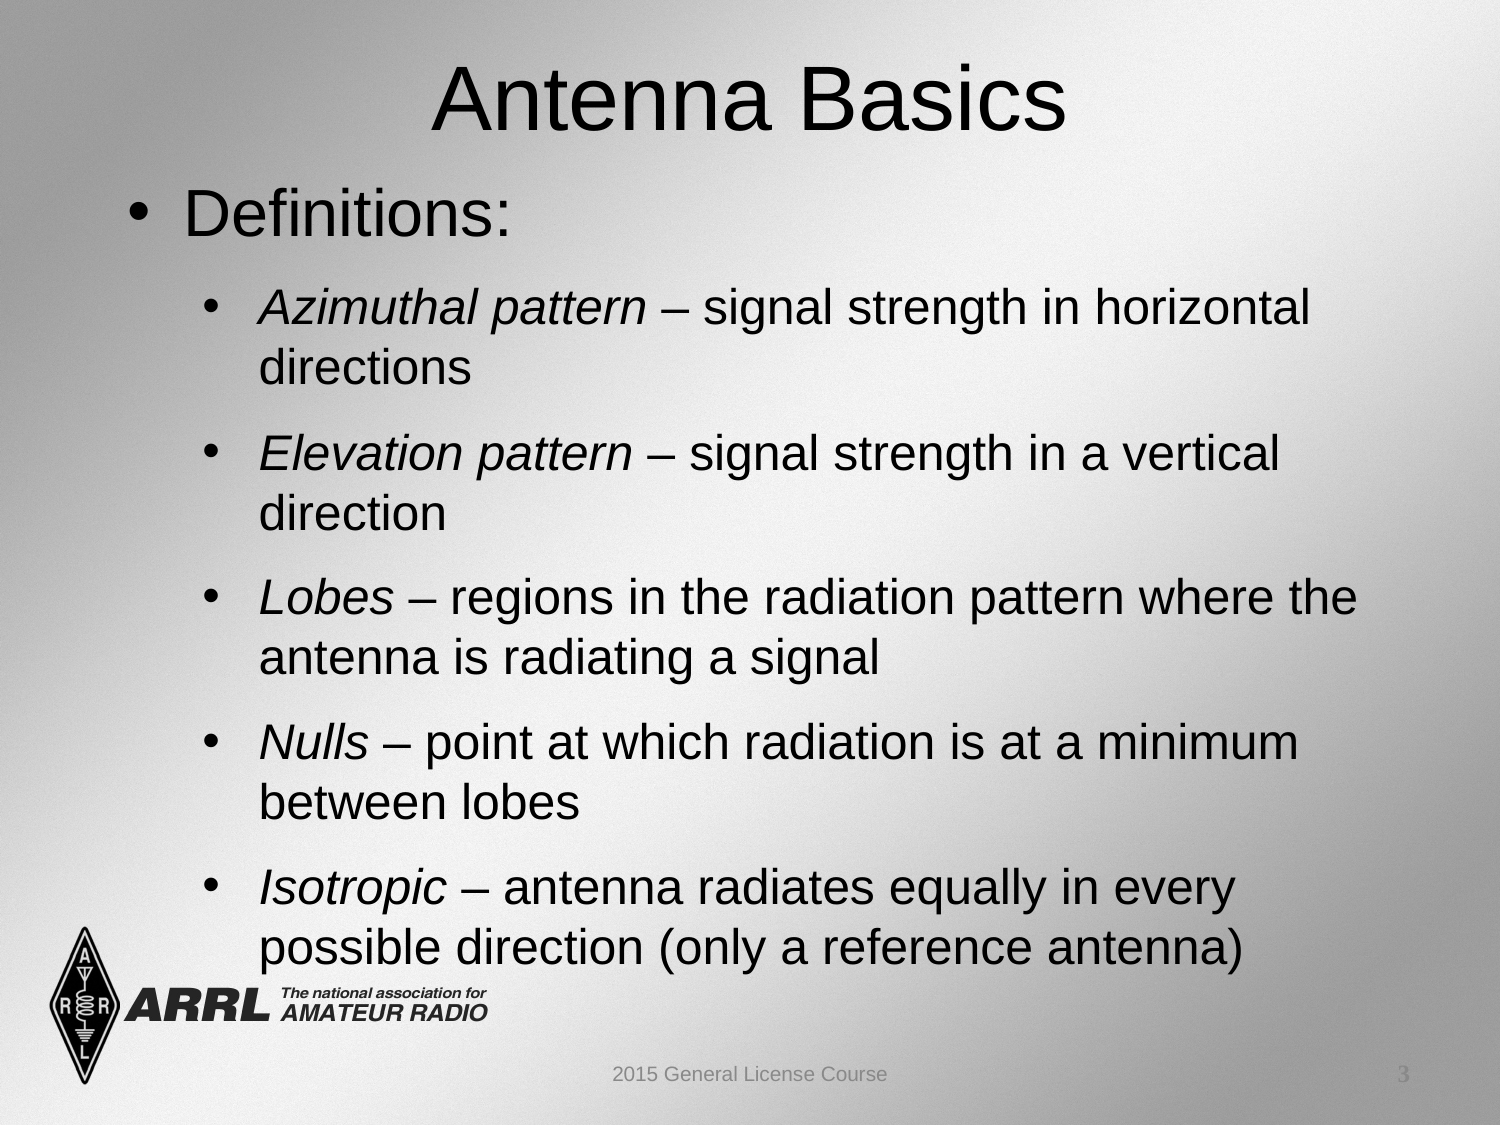

Antenna Basics
Definitions:
Azimuthal pattern – signal strength in horizontal directions
Elevation pattern – signal strength in a vertical direction
Lobes – regions in the radiation pattern where the antenna is radiating a signal
Nulls – point at which radiation is at a minimum between lobes
Isotropic – antenna radiates equally in every possible direction (only a reference antenna)
2015 General License Course